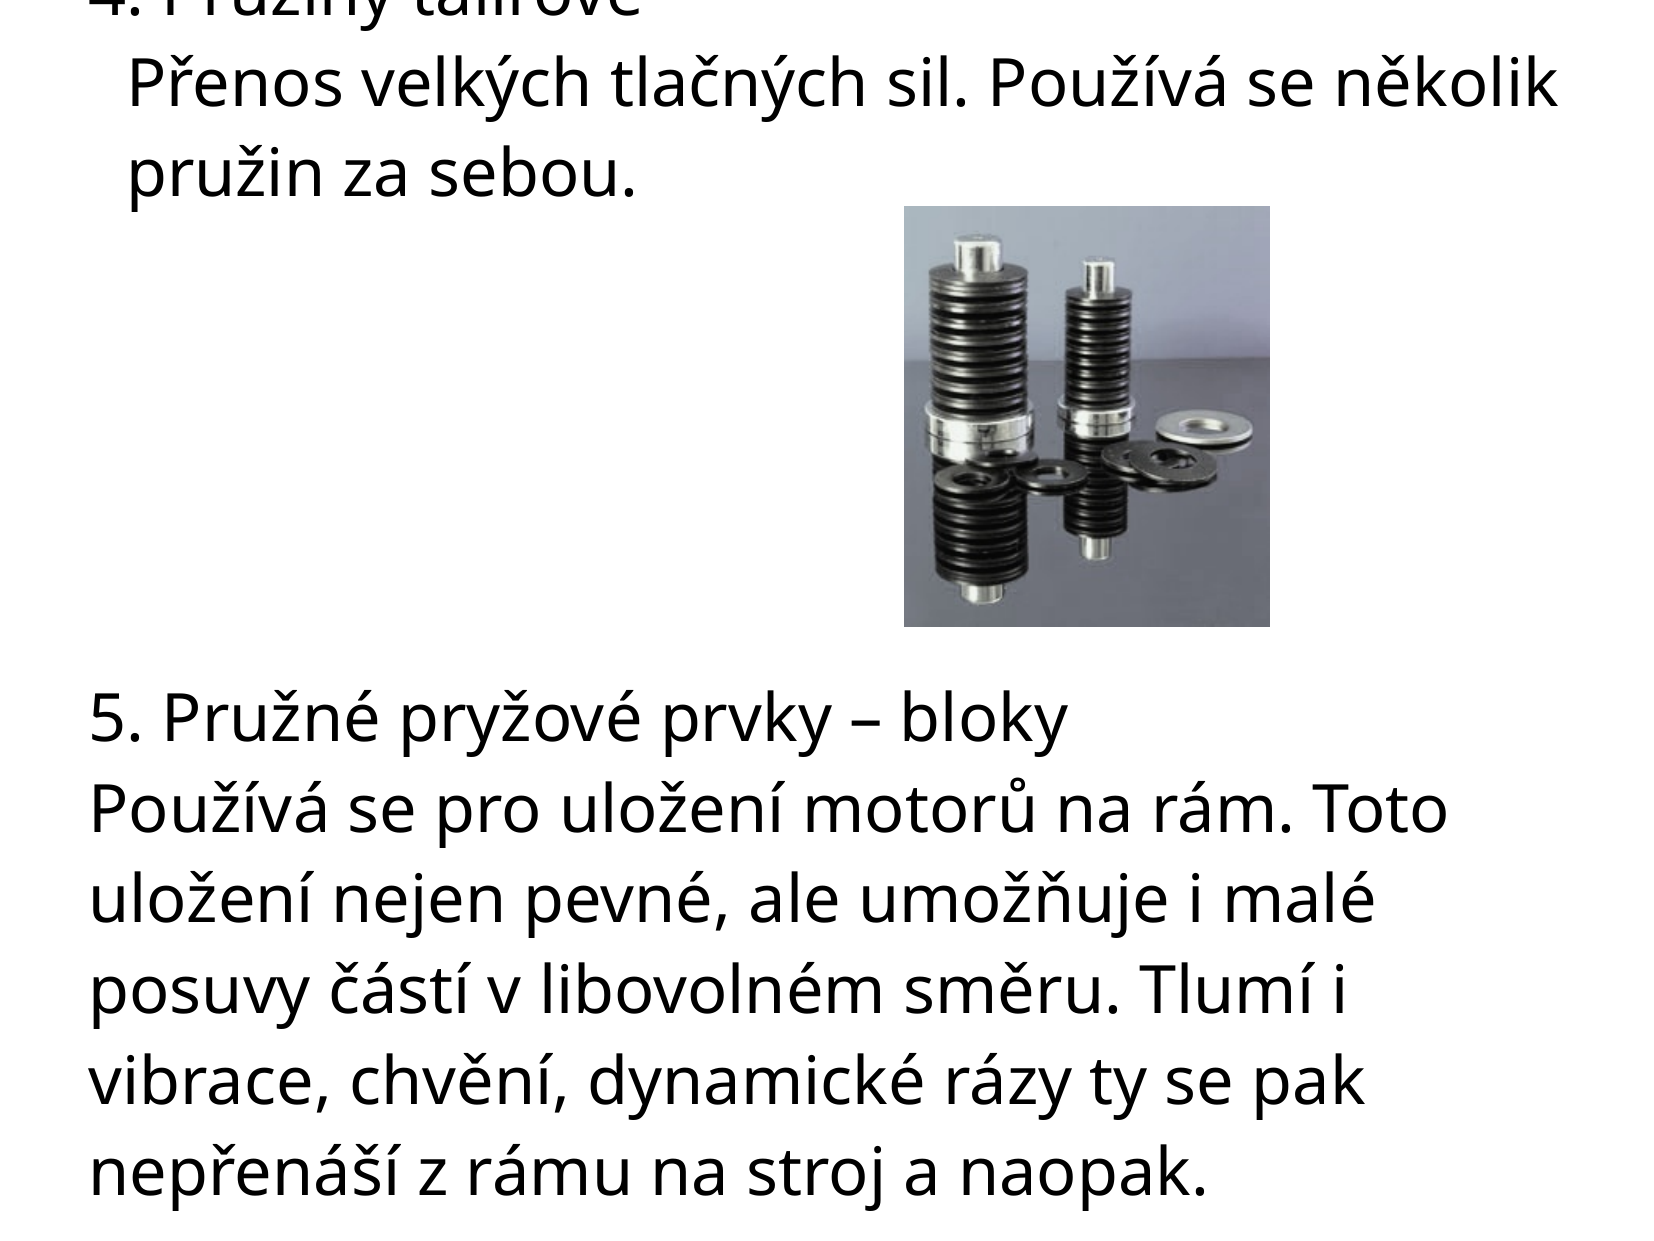

# 4. Pružiny talířové
Přenos velkých tlačných sil. Používá se několik pružin za sebou.
5. Pružné pryžové prvky – bloky
Používá se pro uložení motorů na rám. Toto uložení nejen pevné, ale umožňuje i malé posuvy částí v libovolném směru. Tlumí i vibrace, chvění, dynamické rázy ty se pak nepřenáší z rámu na stroj a naopak.